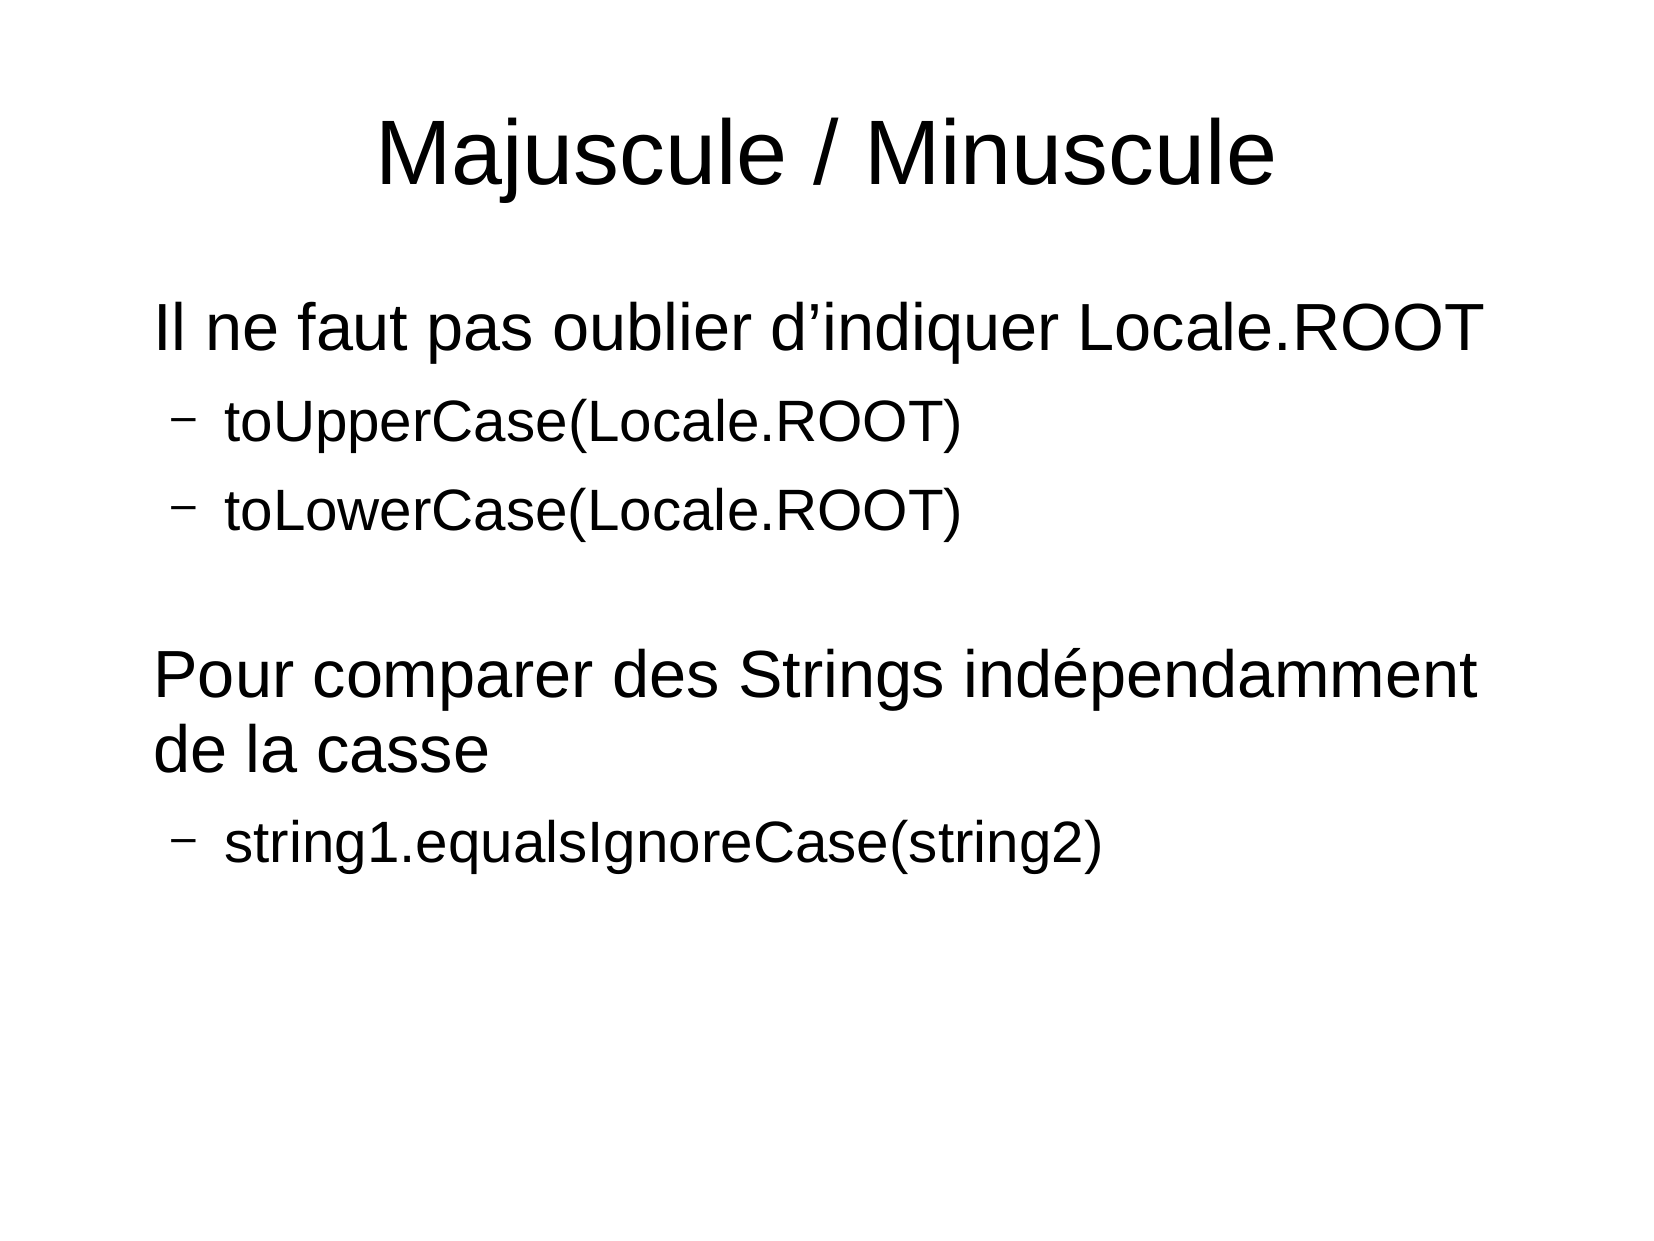

# Majuscule / Minuscule
Il ne faut pas oublier d’indiquer Locale.ROOT
toUpperCase(Locale.ROOT)
toLowerCase(Locale.ROOT)
Pour comparer des Strings indépendamment de la casse
string1.equalsIgnoreCase(string2)